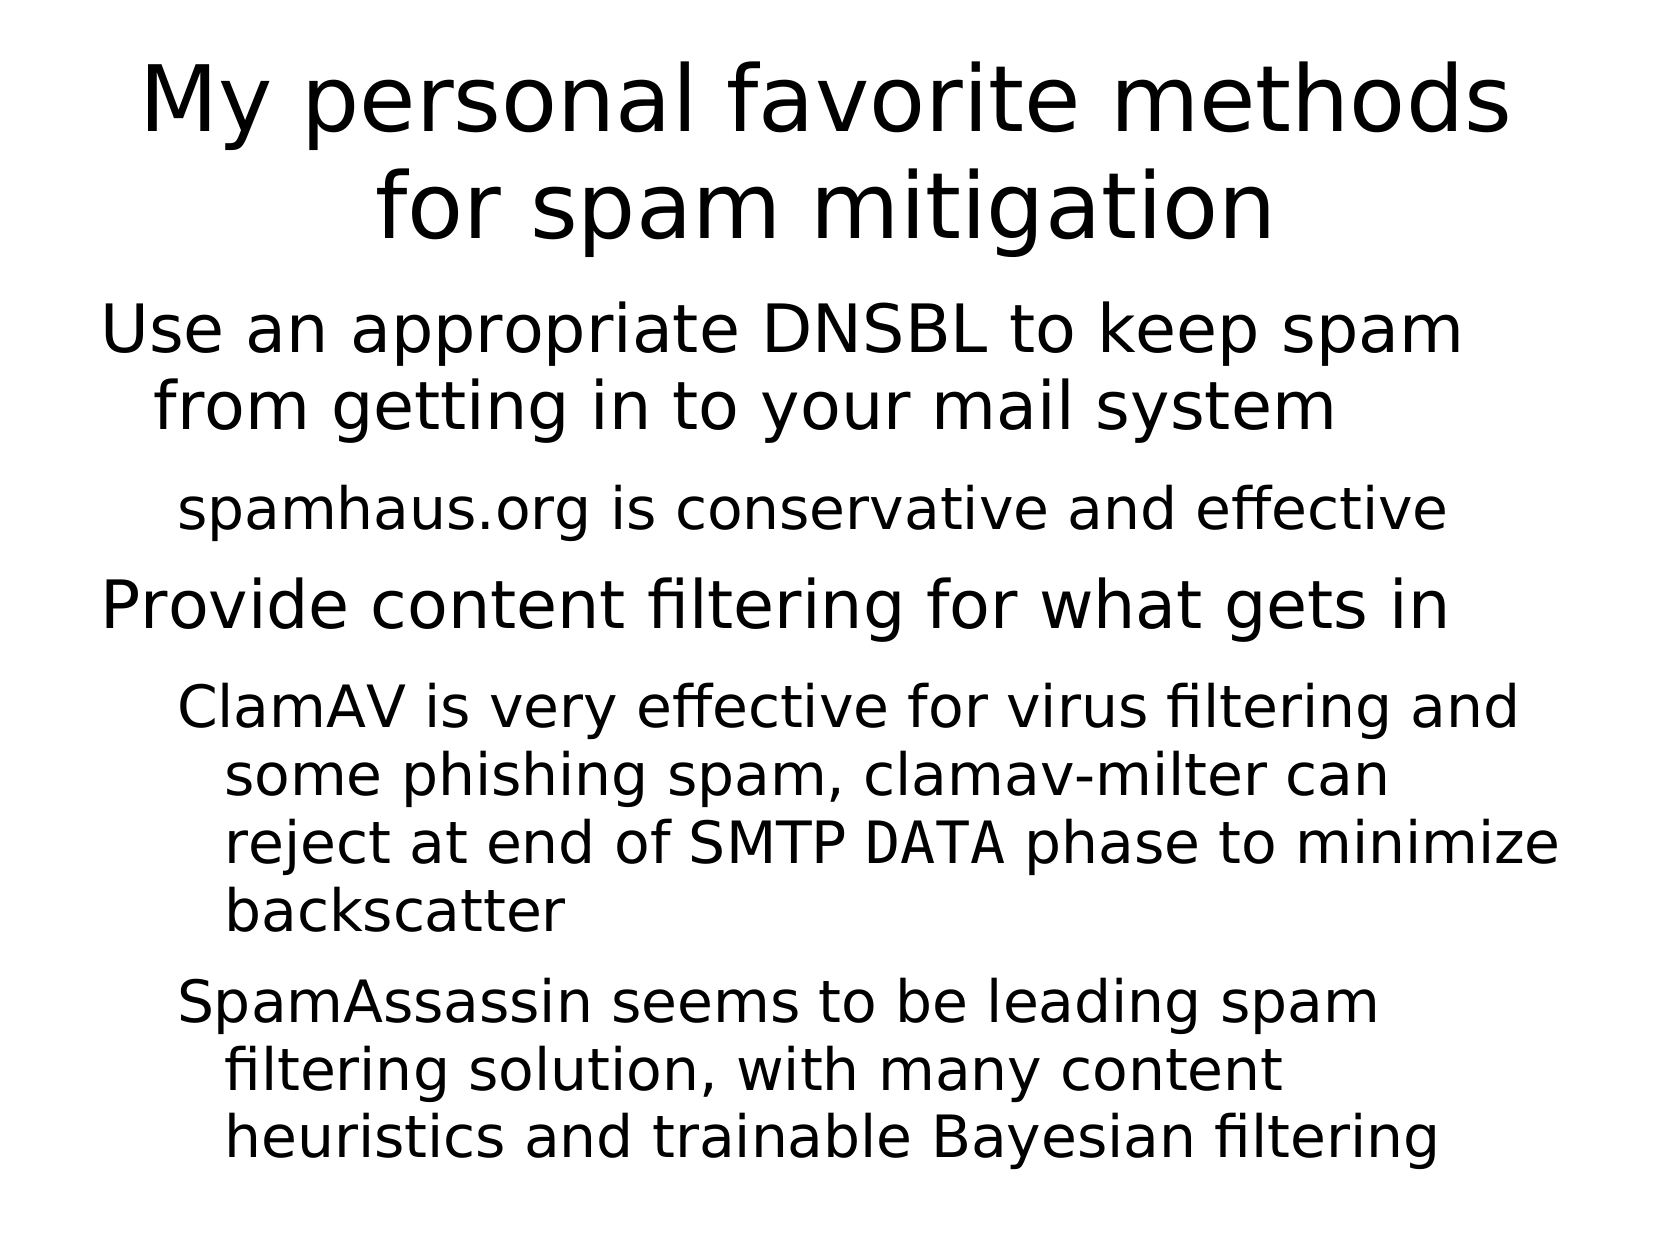

# My personal favorite methods for spam mitigation
Use an appropriate DNSBL to keep spam from getting in to your mail system
spamhaus.org is conservative and effective
Provide content filtering for what gets in
ClamAV is very effective for virus filtering and some phishing spam, clamav-milter can reject at end of SMTP DATA phase to minimize backscatter
SpamAssassin seems to be leading spam filtering solution, with many content heuristics and trainable Bayesian filtering